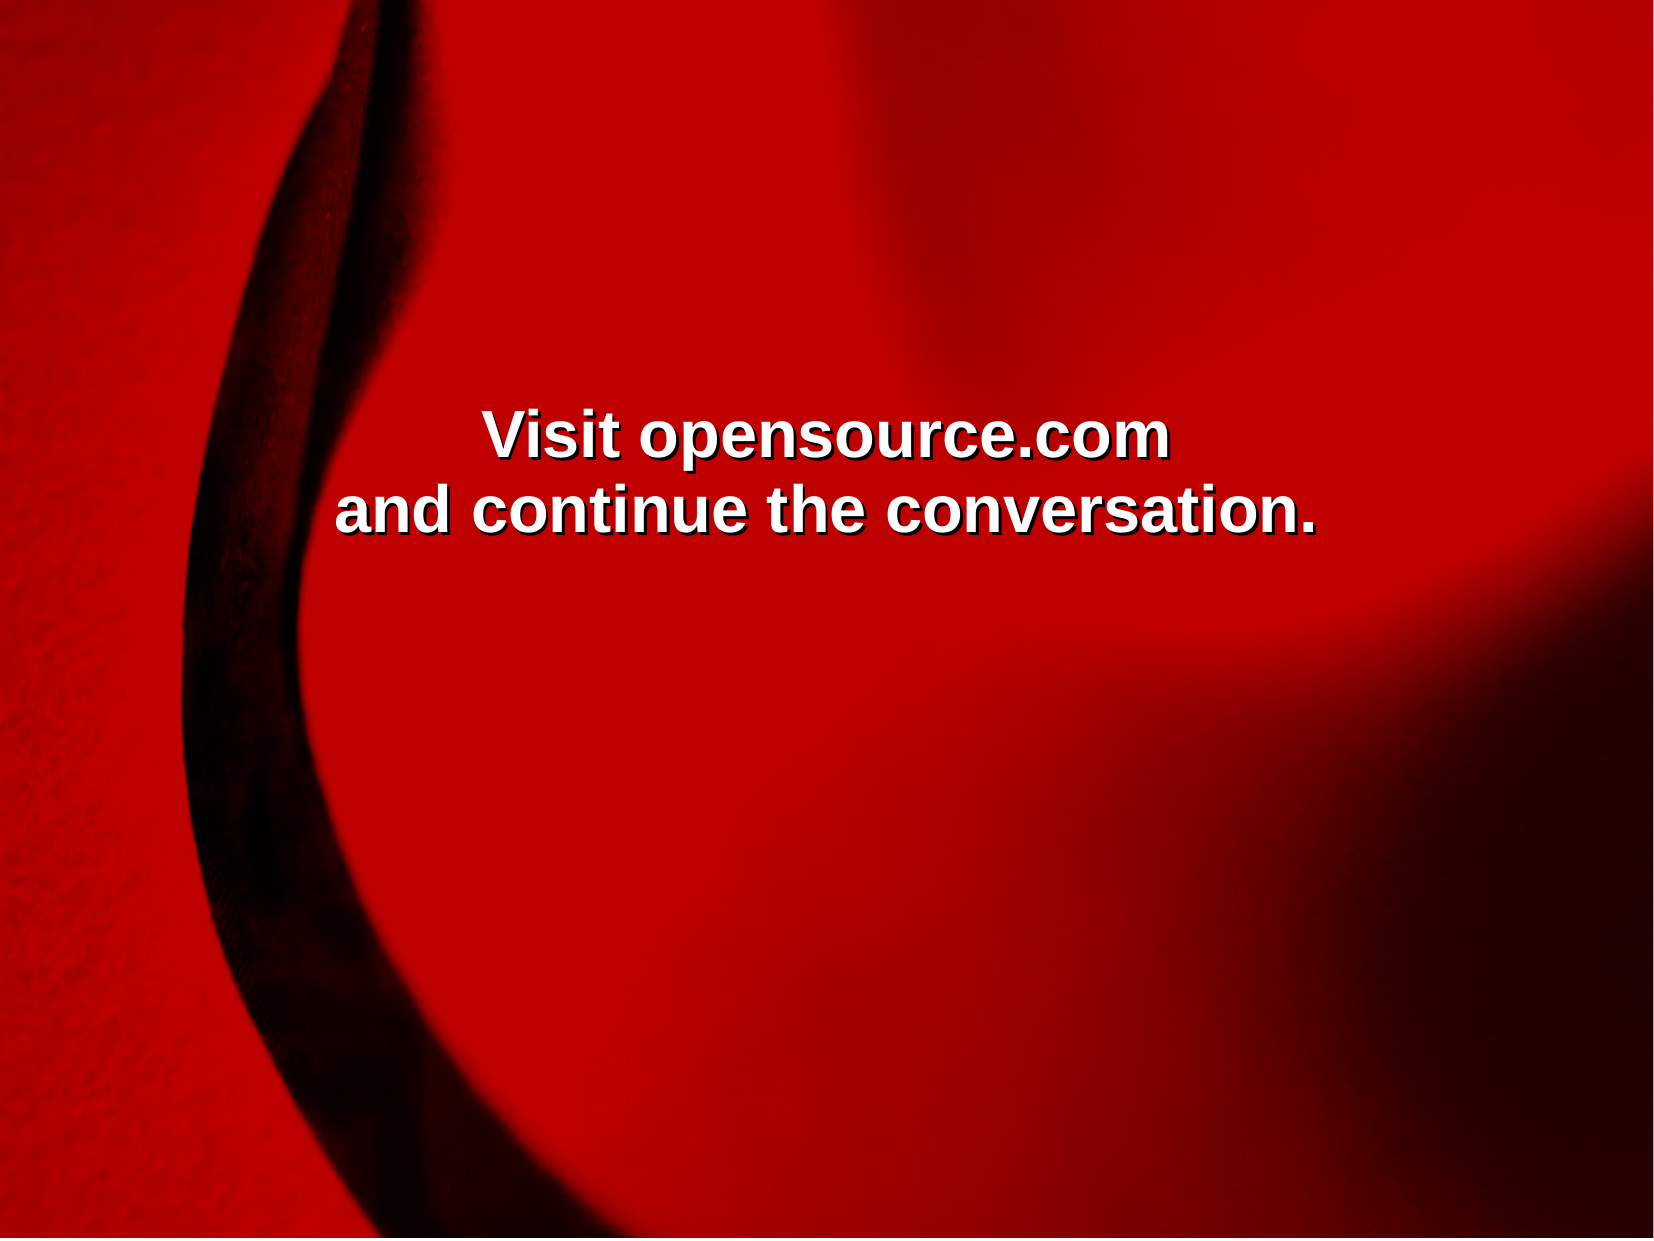

# Visit opensource.com and continue the conversation.